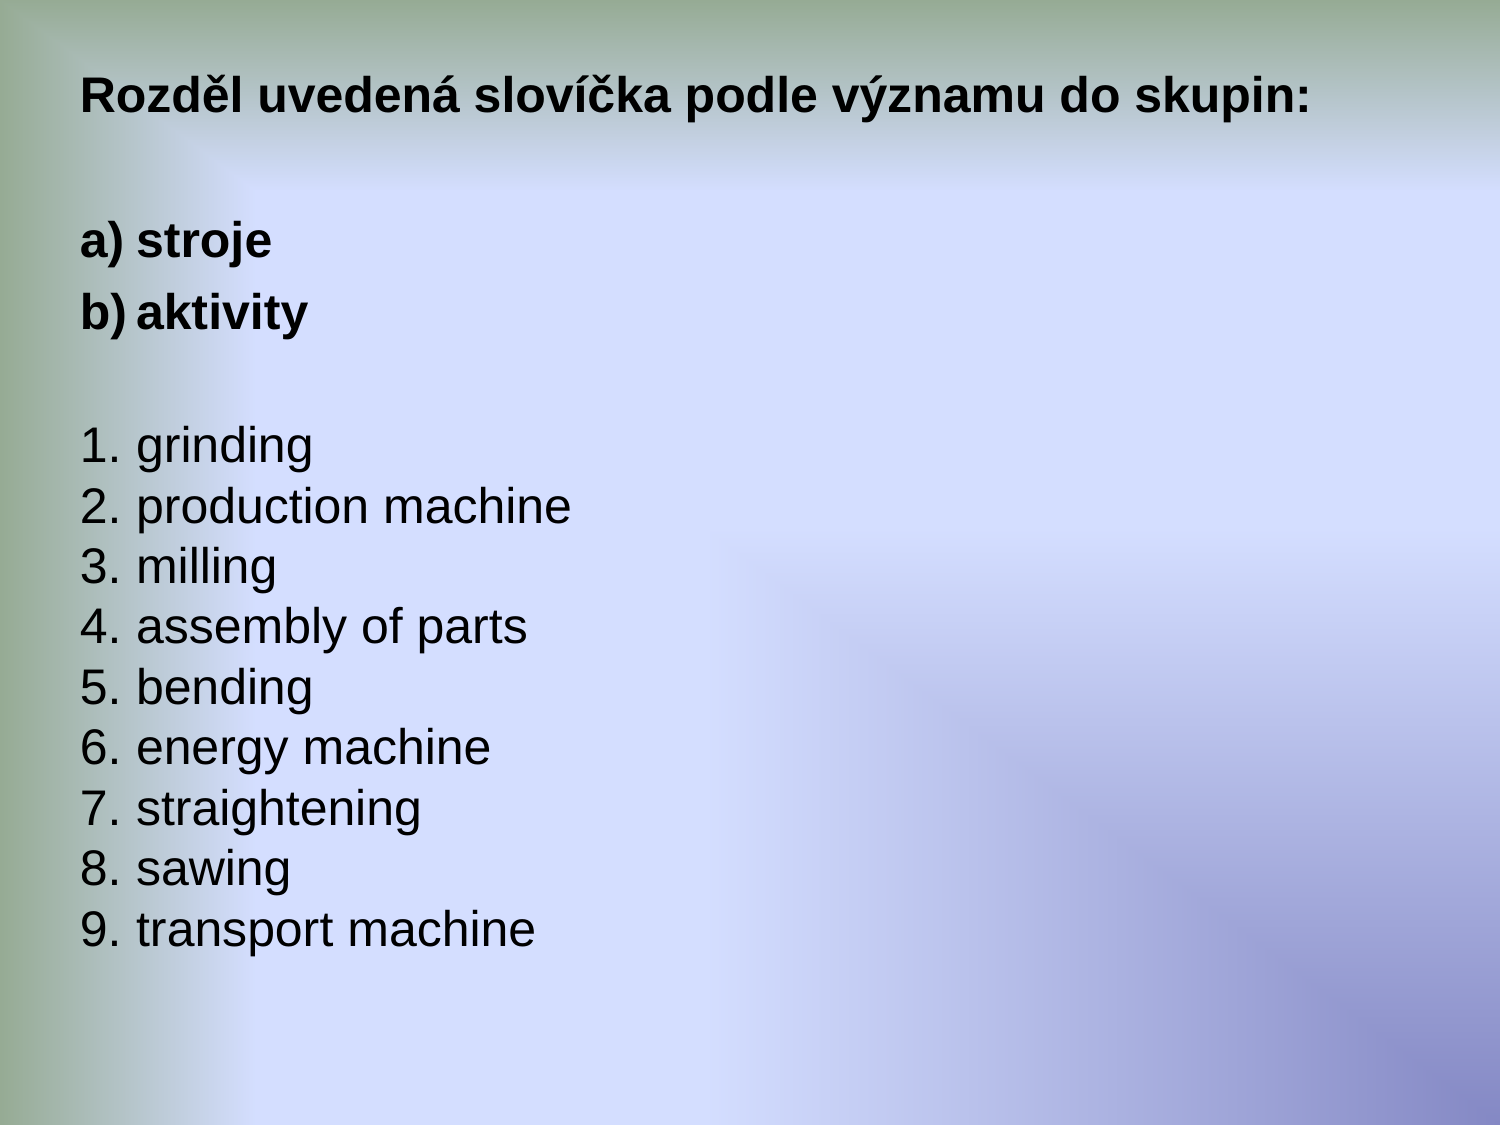

# Rozděl uvedená slovíčka podle významu do skupin:
stroje
aktivity
grinding
production machine
milling
assembly of parts
bending
energy machine
straightening
sawing
transport machine